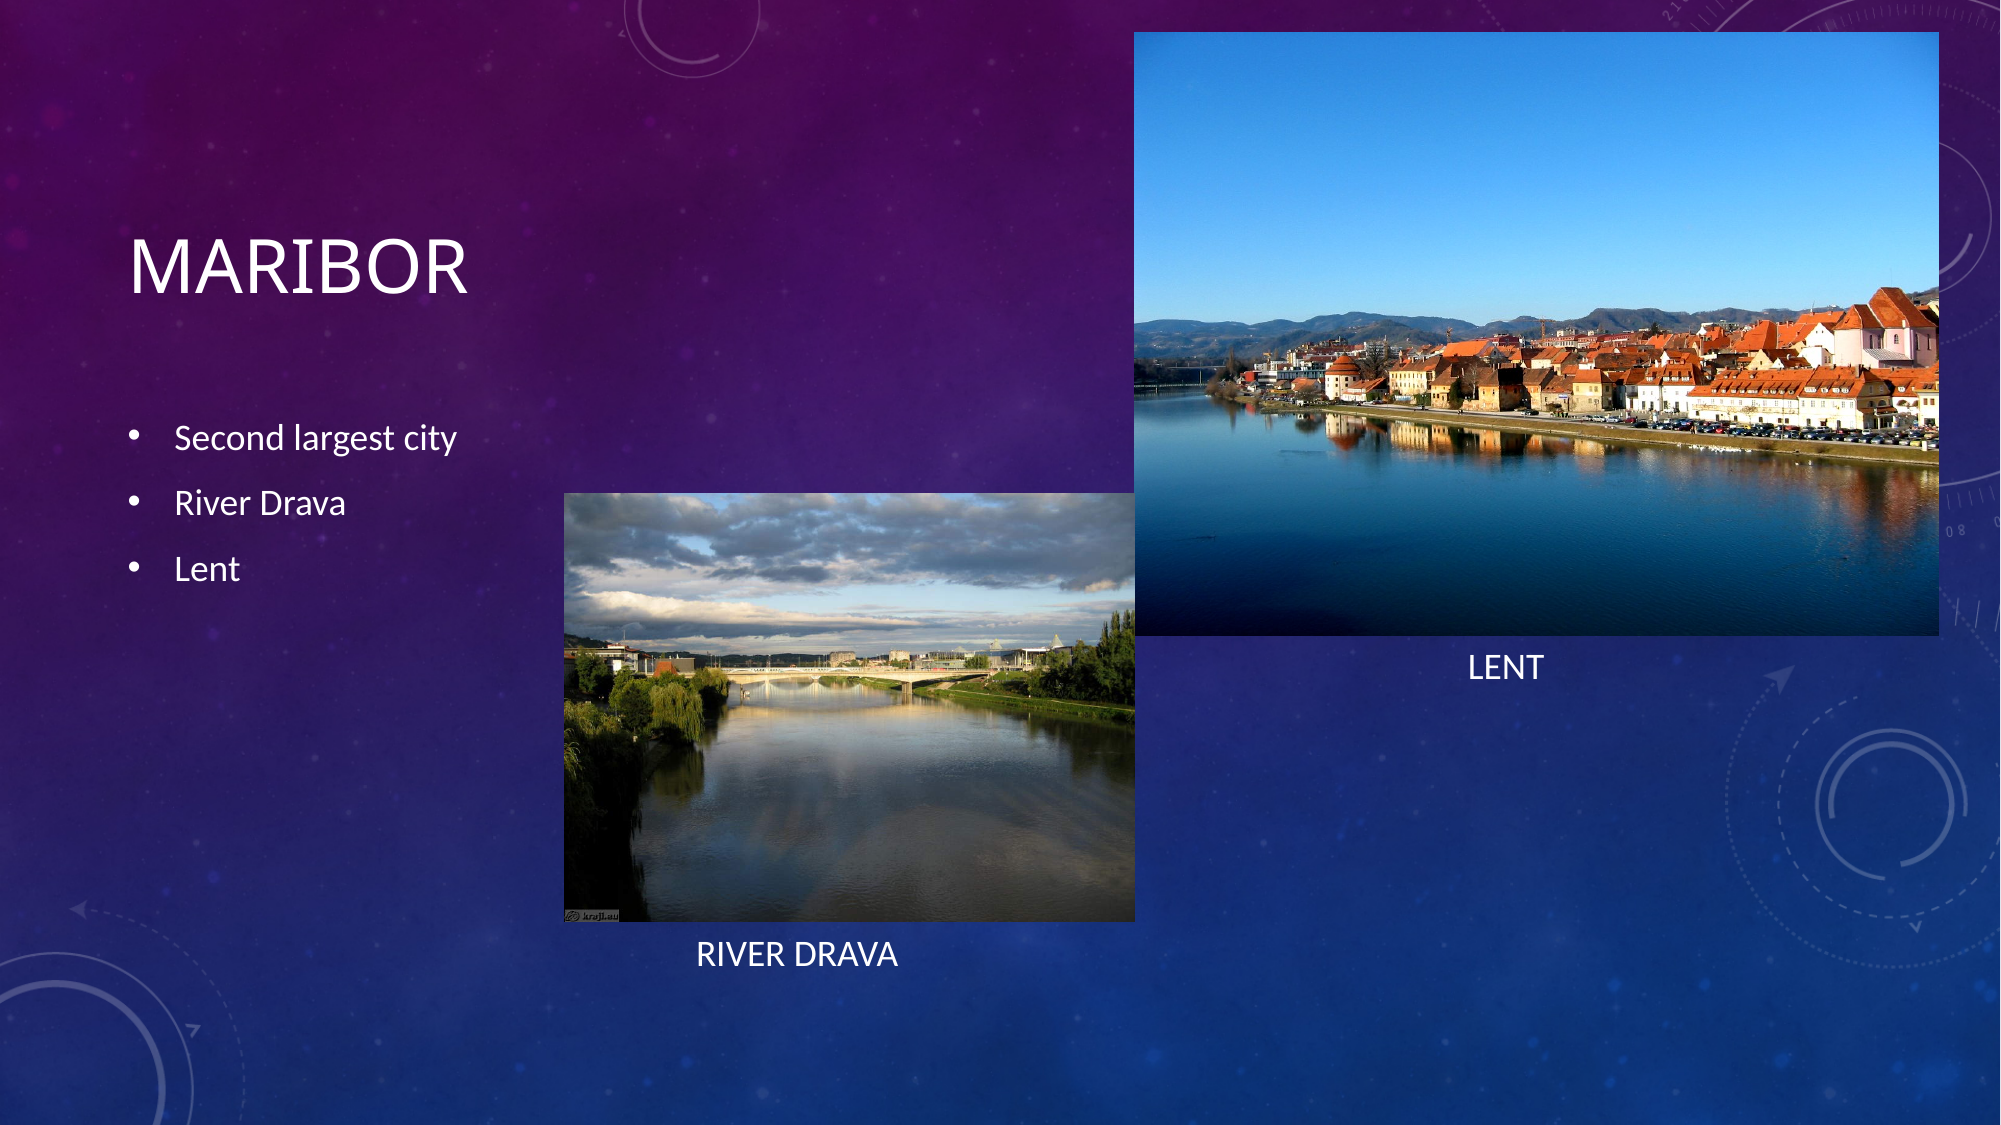

# mARIBOR
Second largest city
River Drava
Lent
LENT
RIVER DRAVA